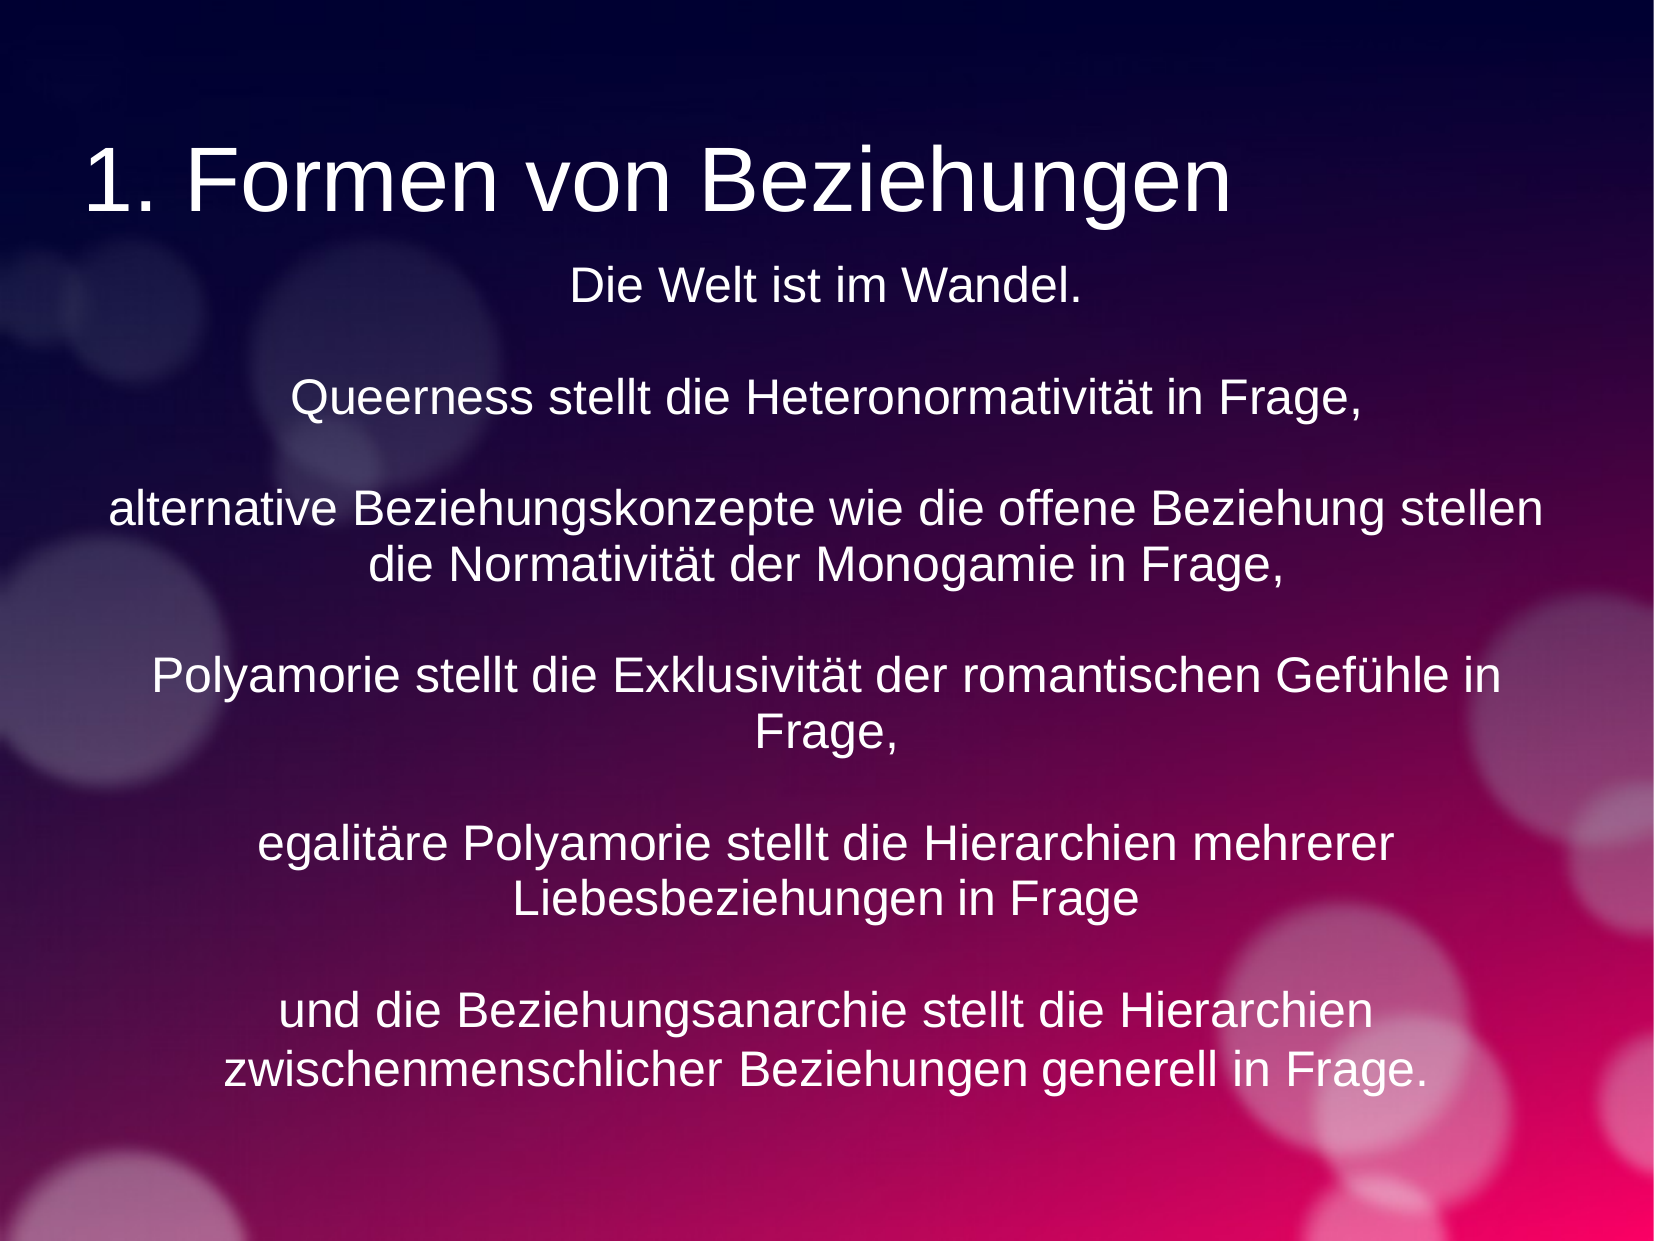

1. Formen von Beziehungen
# Die Welt ist im Wandel.
Queerness stellt die Heteronormativität in Frage,
alternative Beziehungskonzepte wie die offene Beziehung stellen die Normativität der Monogamie in Frage,
Polyamorie stellt die Exklusivität der romantischen Gefühle in Frage,
egalitäre Polyamorie stellt die Hierarchien mehrerer Liebesbeziehungen in Frage
und die Beziehungsanarchie stellt die Hierarchien zwischenmenschlicher Beziehungen generell in Frage.